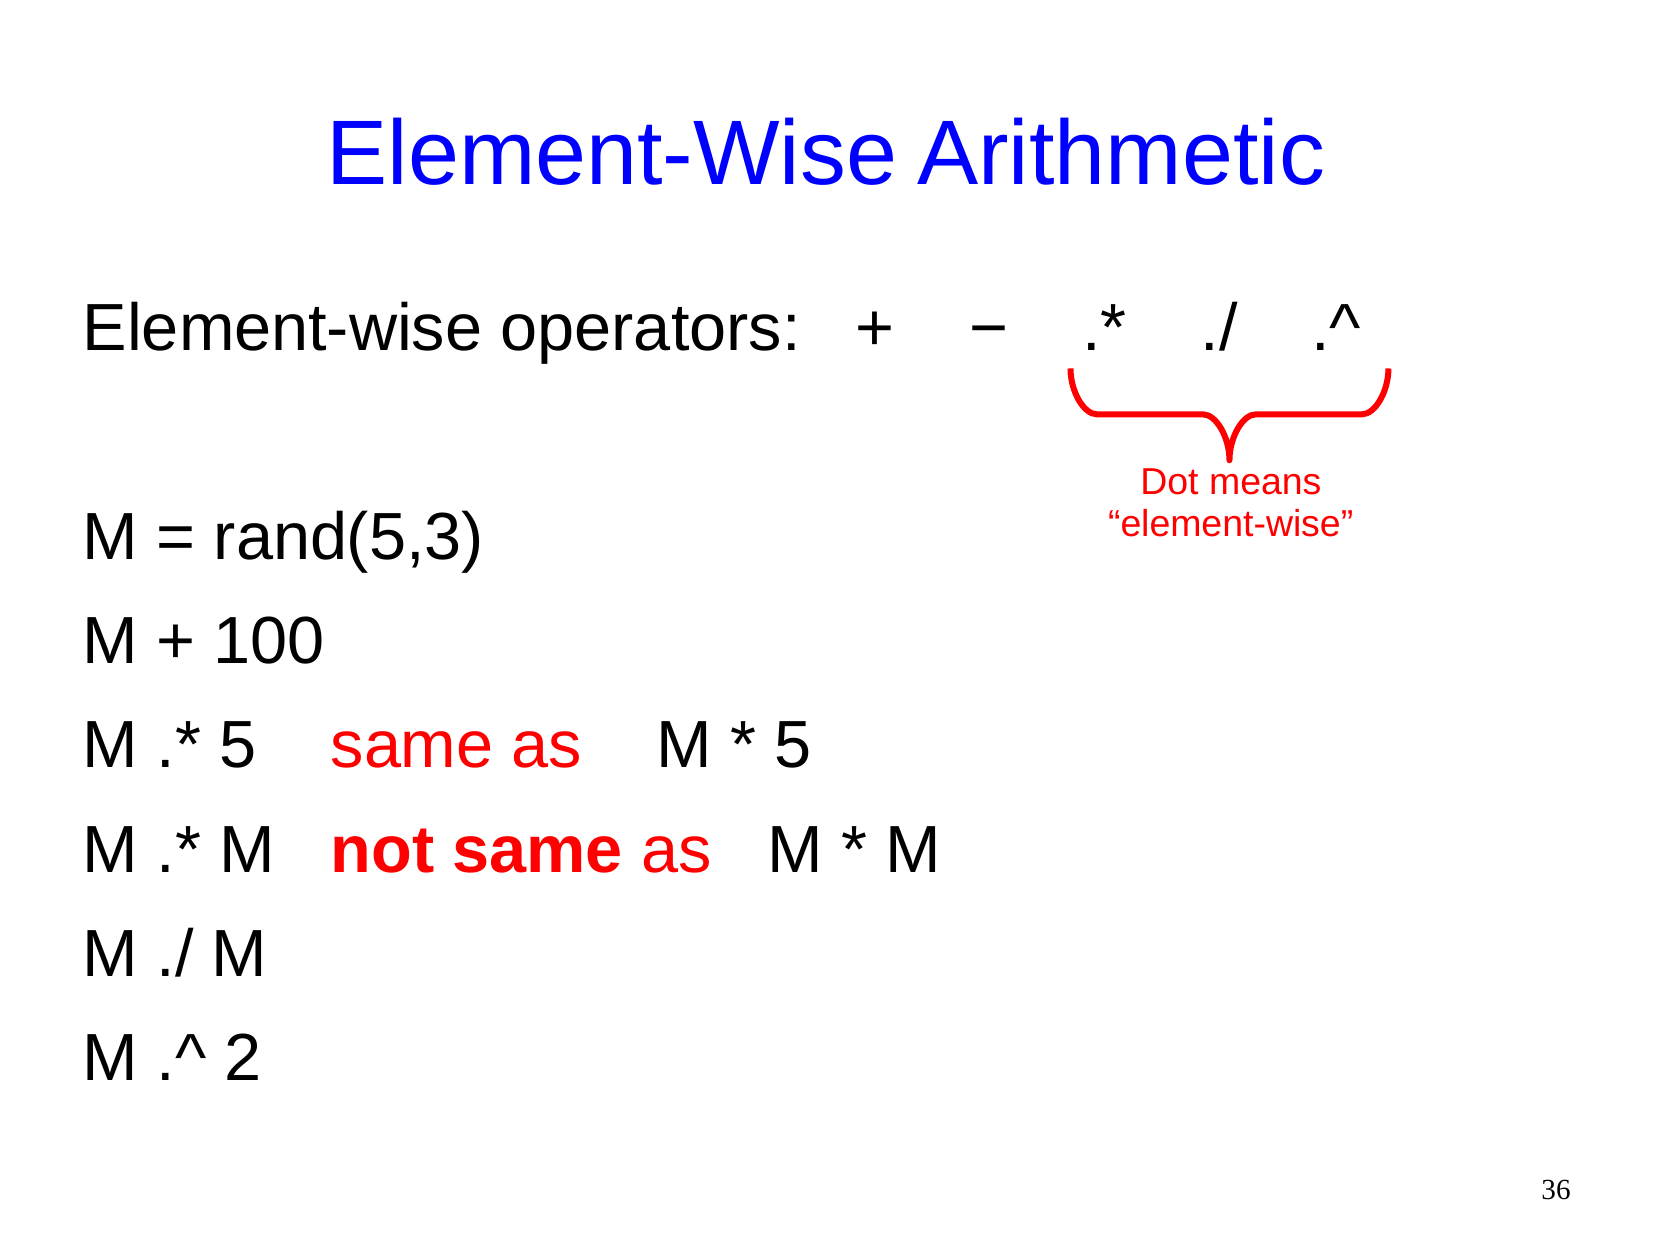

# Element-Wise Arithmetic
Element-wise operators: + − .* ./ .^
M = rand(5,3)
M + 100
M .* 5 same as M * 5
M .* M not same as M * M
M ./ M
M .^ 2
Dot means
“element-wise”
36